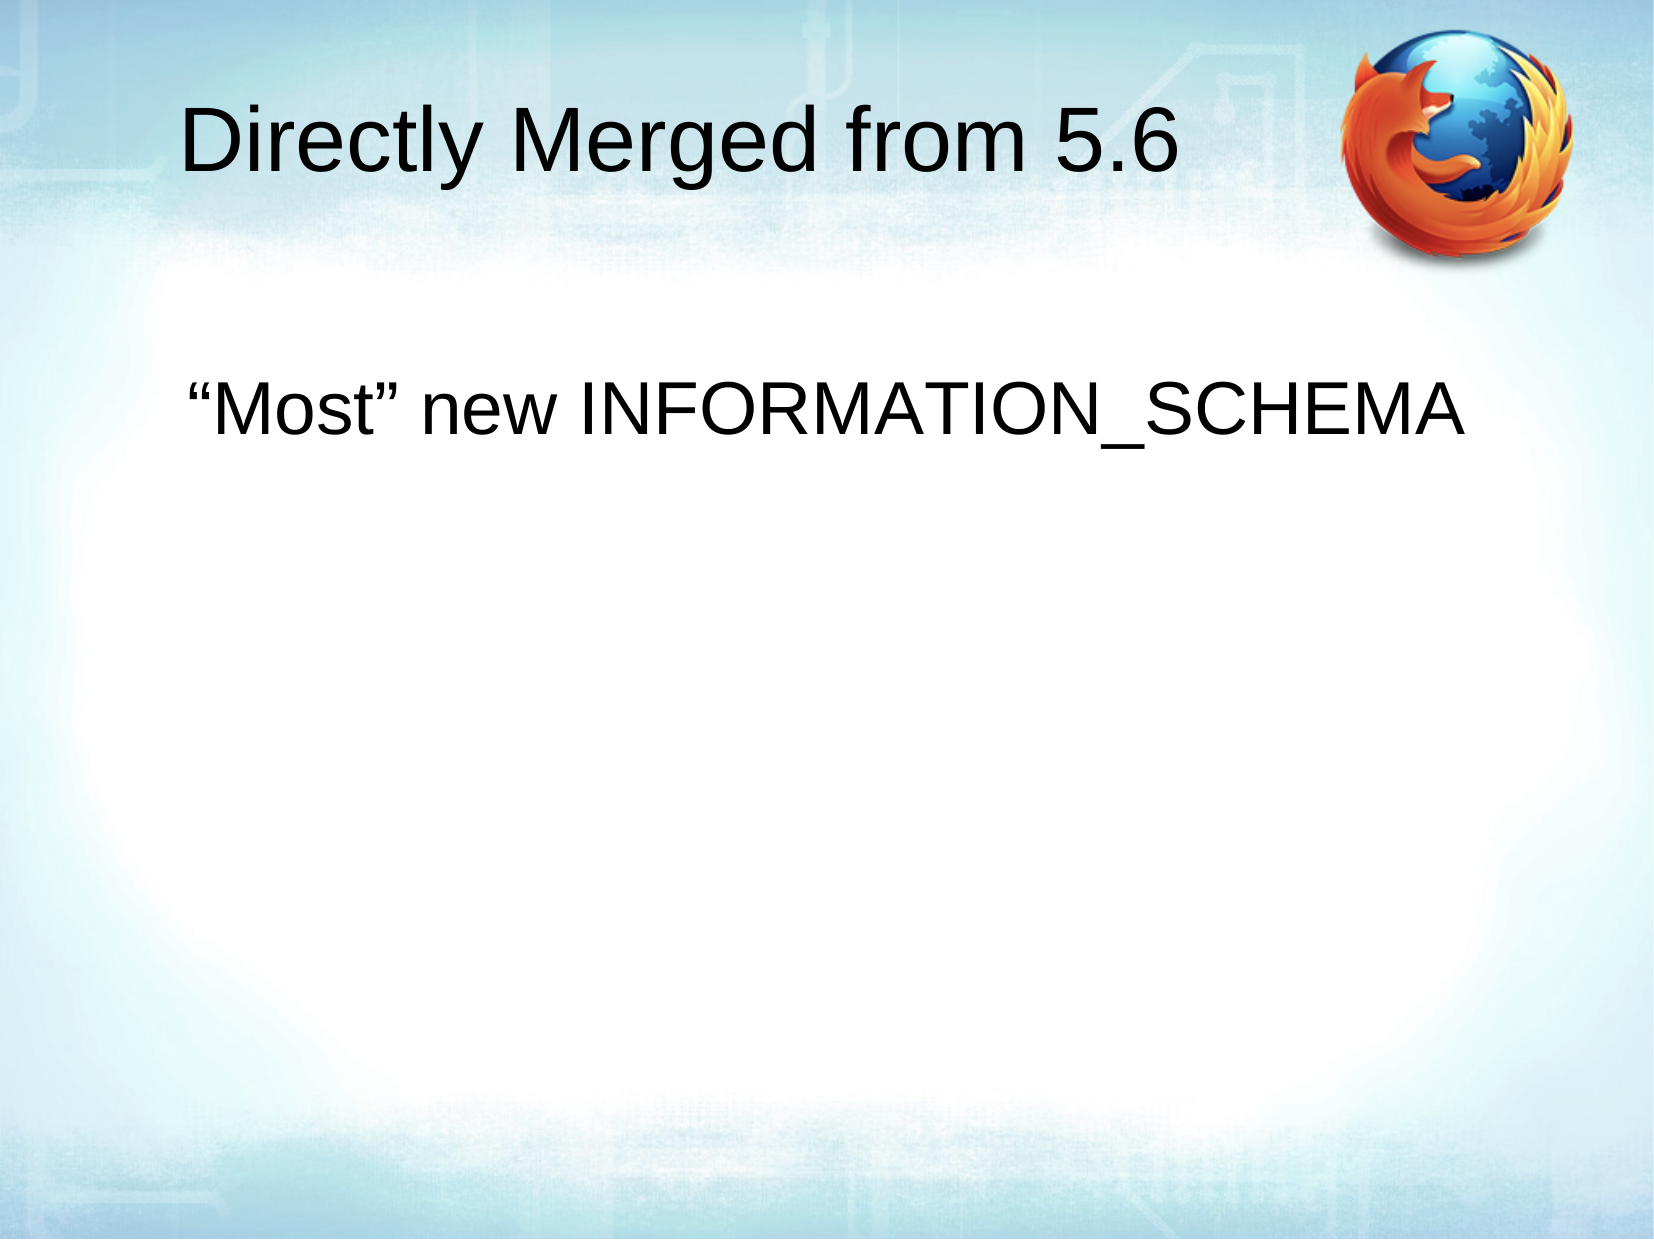

# Directly Merged from 5.6
“Most” new INFORMATION_SCHEMA